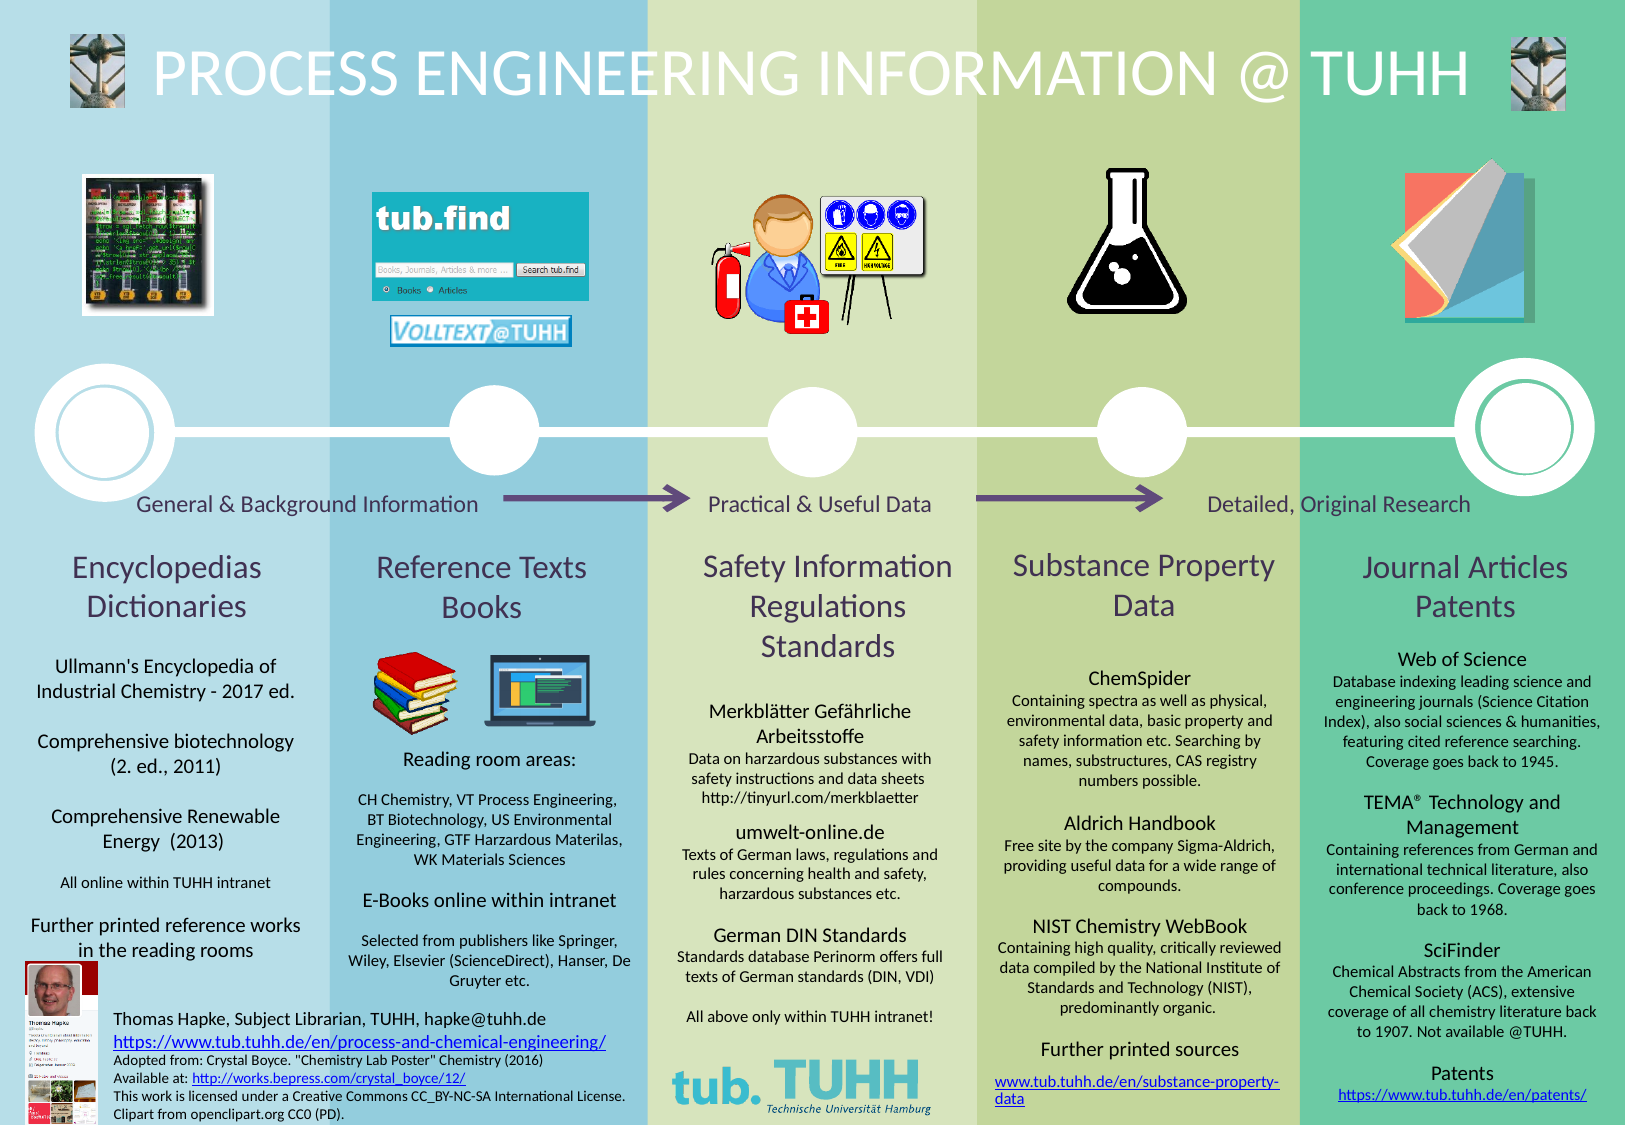

PROCESS ENGINEERING INFORMATION @ TUHH
General & Background Information
Practical & Useful Data
Detailed, Original Research
Substance Property Data
Safety Information
Regulations
Standards
Encyclopedias
Dictionaries
Journal Articles
Patents
Reference Texts
Books
Web of Science
Database indexing leading science and engineering journals (Science Citation Index), also social sciences & humanities, featuring cited reference searching. Coverage goes back to 1945.
TEMA® Technology and Management
Containing references from German and international technical literature, also conference proceedings. Coverage goes back to 1968.
SciFinder
Chemical Abstracts from the American Chemical Society (ACS), extensive coverage of all chemistry literature back to 1907. Not available @TUHH.
Patents
https://www.tub.tuhh.de/en/patents/
Ullmann's Encyclopedia of Industrial Chemistry - 2017 ed.
Comprehensive biotechnology
(2. ed., 2011)
Comprehensive Renewable Energy (2013)
All online within TUHH intranet
Further printed reference works in the reading rooms
ChemSpider
Containing spectra as well as physical, environmental data, basic property and safety information etc. Searching by names, substructures, CAS registry numbers possible.
Aldrich Handbook
Free site by the company Sigma-Aldrich, providing useful data for a wide range of compounds.
NIST Chemistry WebBook
Containing high quality, critically reviewed data compiled by the National Institute of Standards and Technology (NIST), predominantly organic.
Further printed sources
 www.tub.tuhh.de/en/substance-property-data
Merkblätter Gefährliche Arbeitsstoffe
Data on harzardous substances with safety instructions and data sheets
http://tinyurl.com/merkblaetter
umwelt-online.de
Texts of German laws, regulations and rules concerning health and safety, harzardous substances etc.
German DIN Standards
Standards database Perinorm offers full texts of German standards (DIN, VDI)
All above only within TUHH intranet!
Reading room areas:
CH Chemistry, VT Process Engineering,
BT Biotechnology, US Environmental Engineering, GTF Harzardous Materilas, WK Materials Sciences
E-Books online within intranet
Selected from publishers like Springer, Wiley, Elsevier (ScienceDirect), Hanser, De Gruyter etc.
Thomas Hapke, Subject Librarian, TUHH, hapke@tuhh.de
https://www.tub.tuhh.de/en/process-and-chemical-engineering/
Adopted from: Crystal Boyce. "Chemistry Lab Poster" Chemistry (2016)
Available at: http://works.bepress.com/crystal_boyce/12/
This work is licensed under a Creative Commons CC_BY-NC-SA International License.
Clipart from openclipart.org CC0 (PD).